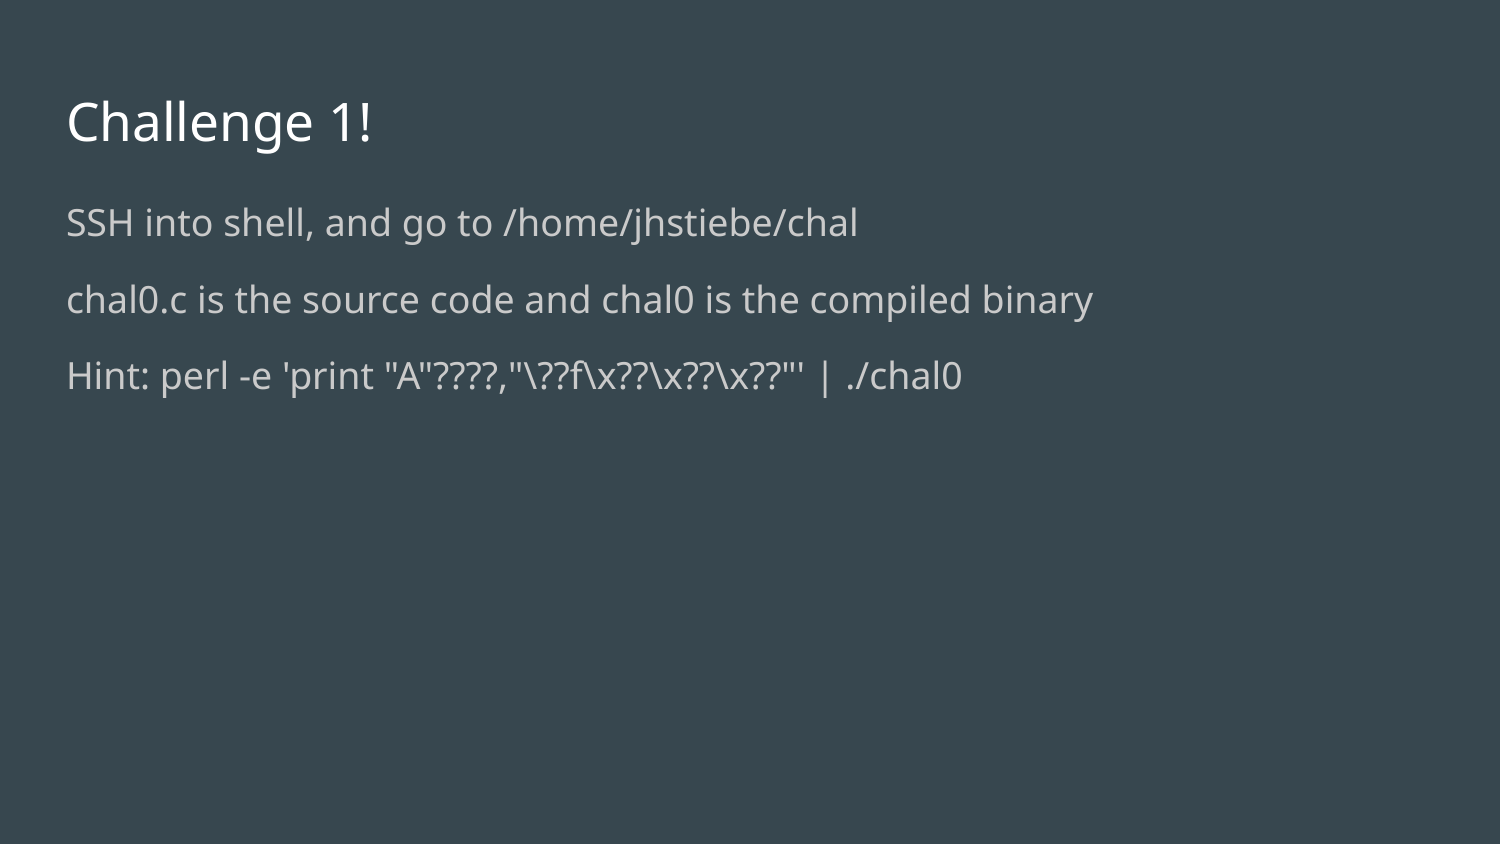

# Challenge 1!
SSH into shell, and go to /home/jhstiebe/chal
chal0.c is the source code and chal0 is the compiled binary
Hint: perl -e 'print "A"????,"\??f\x??\x??\x??"' | ./chal0